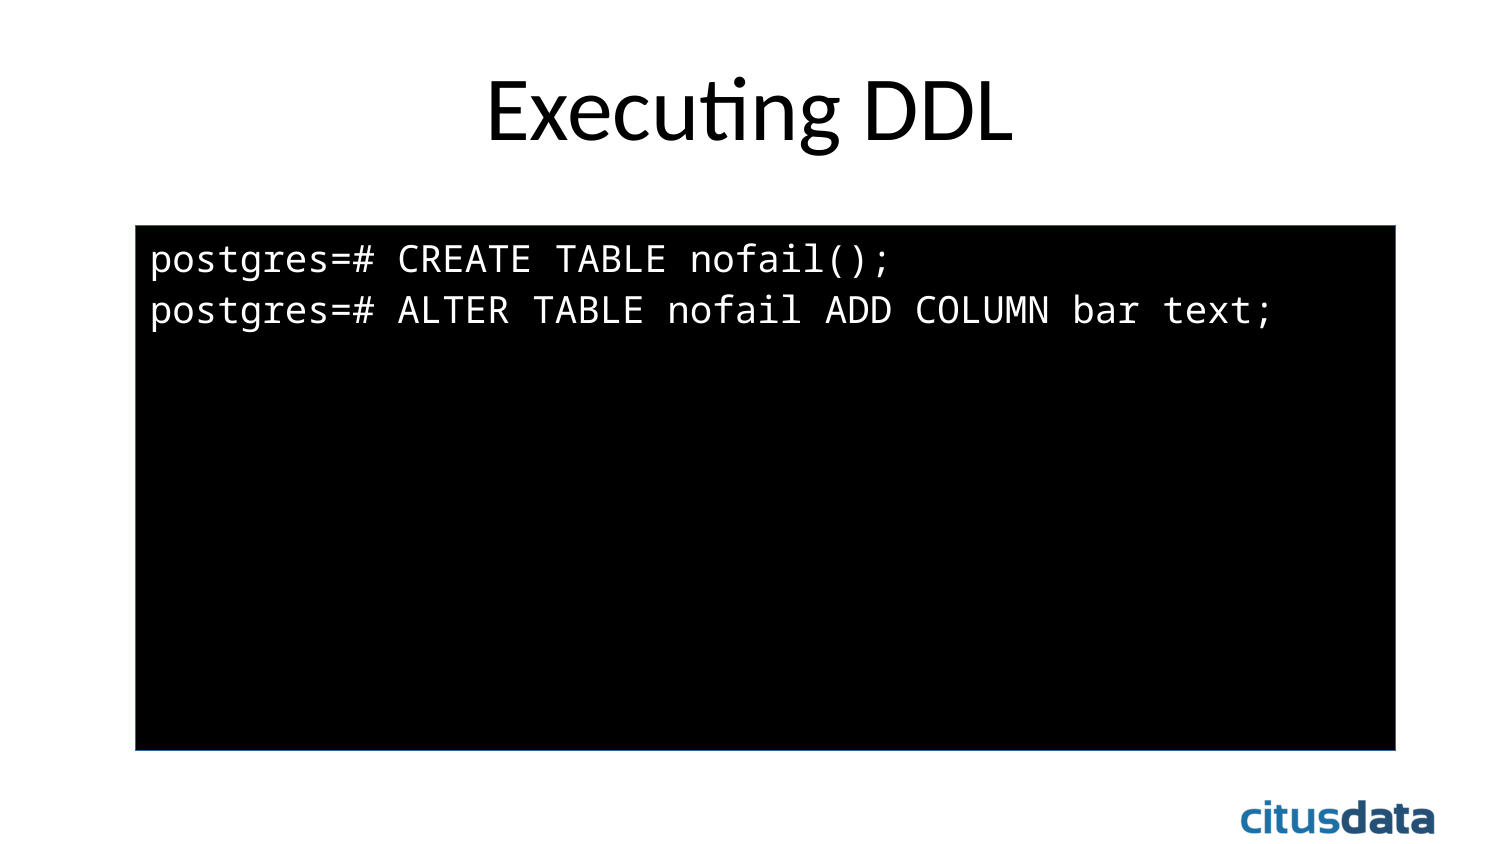

# Executing DDL
postgres=# CREATE TABLE nofail();
postgres=# ALTER TABLE nofail ADD COLUMN bar text;